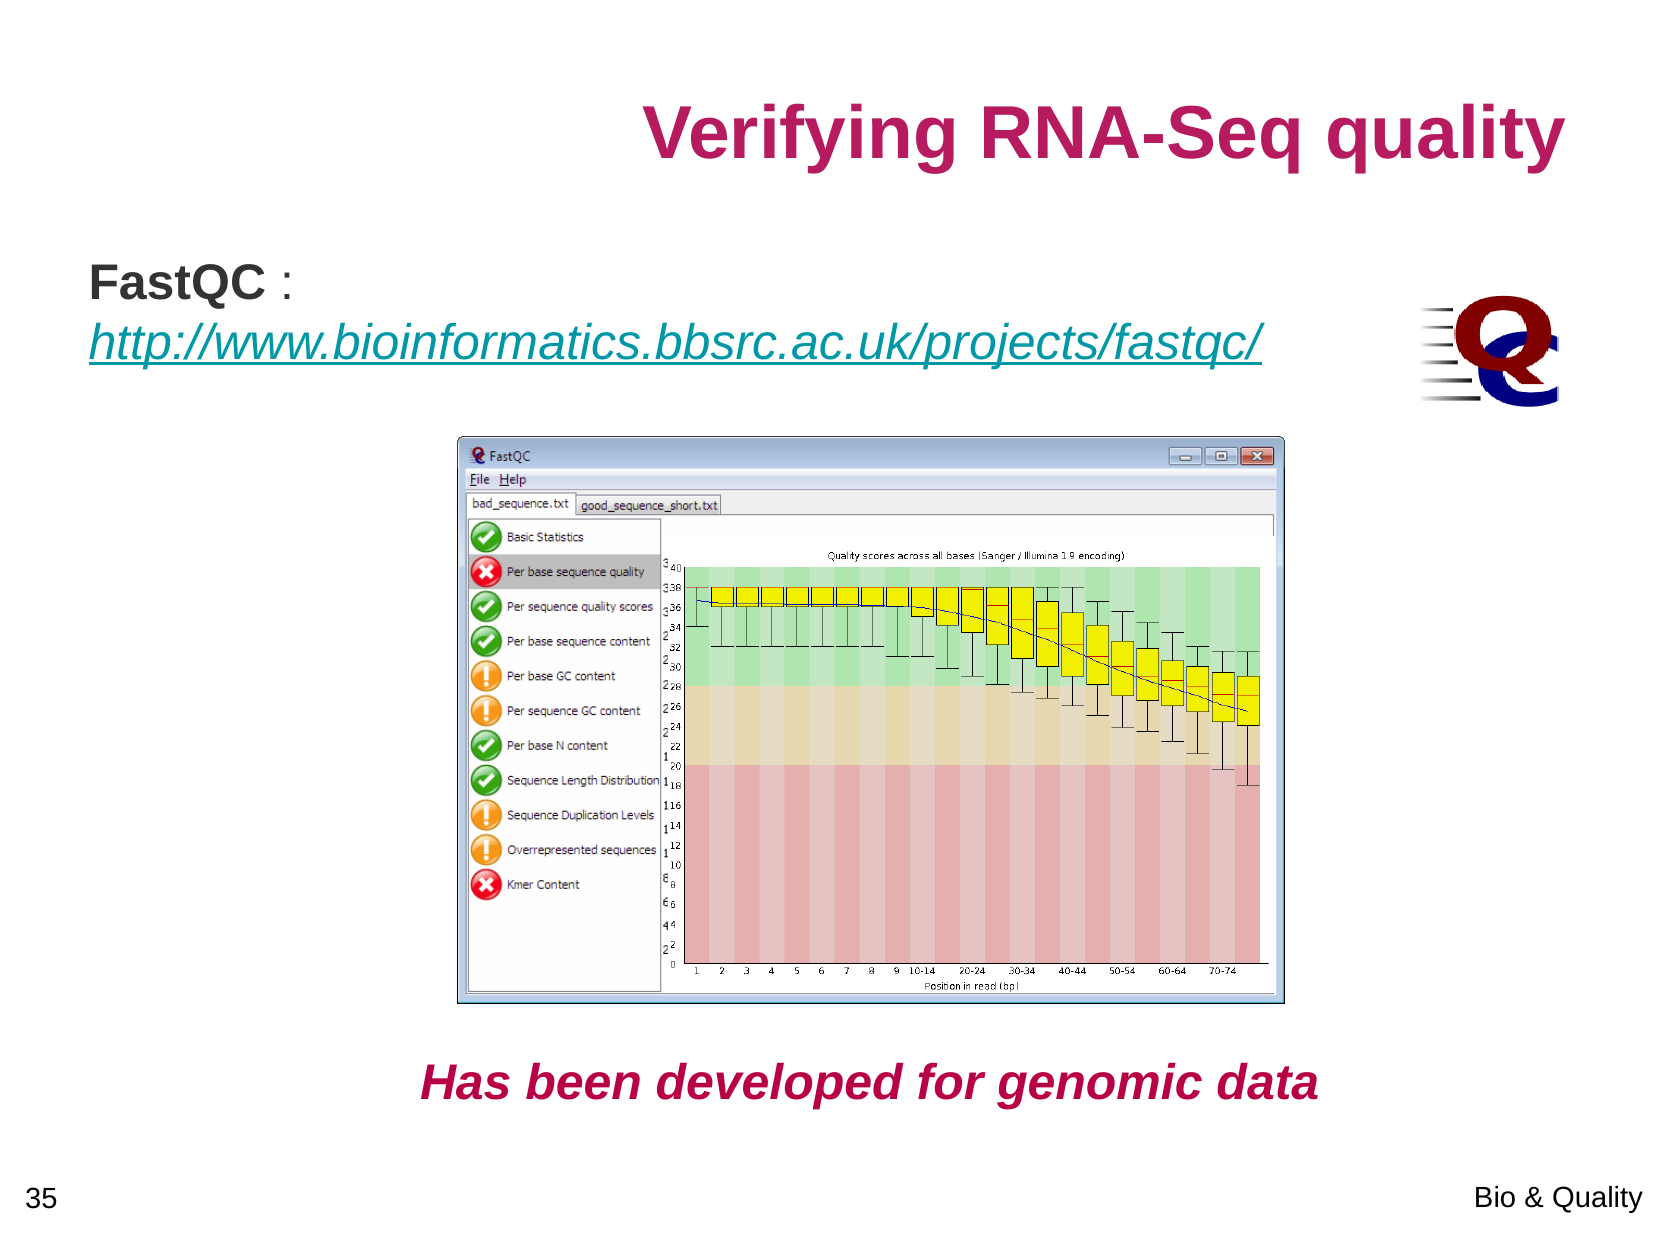

Verifying RNA-Seq quality
FastQC :
http://www.bioinformatics.bbsrc.ac.uk/projects/fastqc/
Has been developed for genomic data